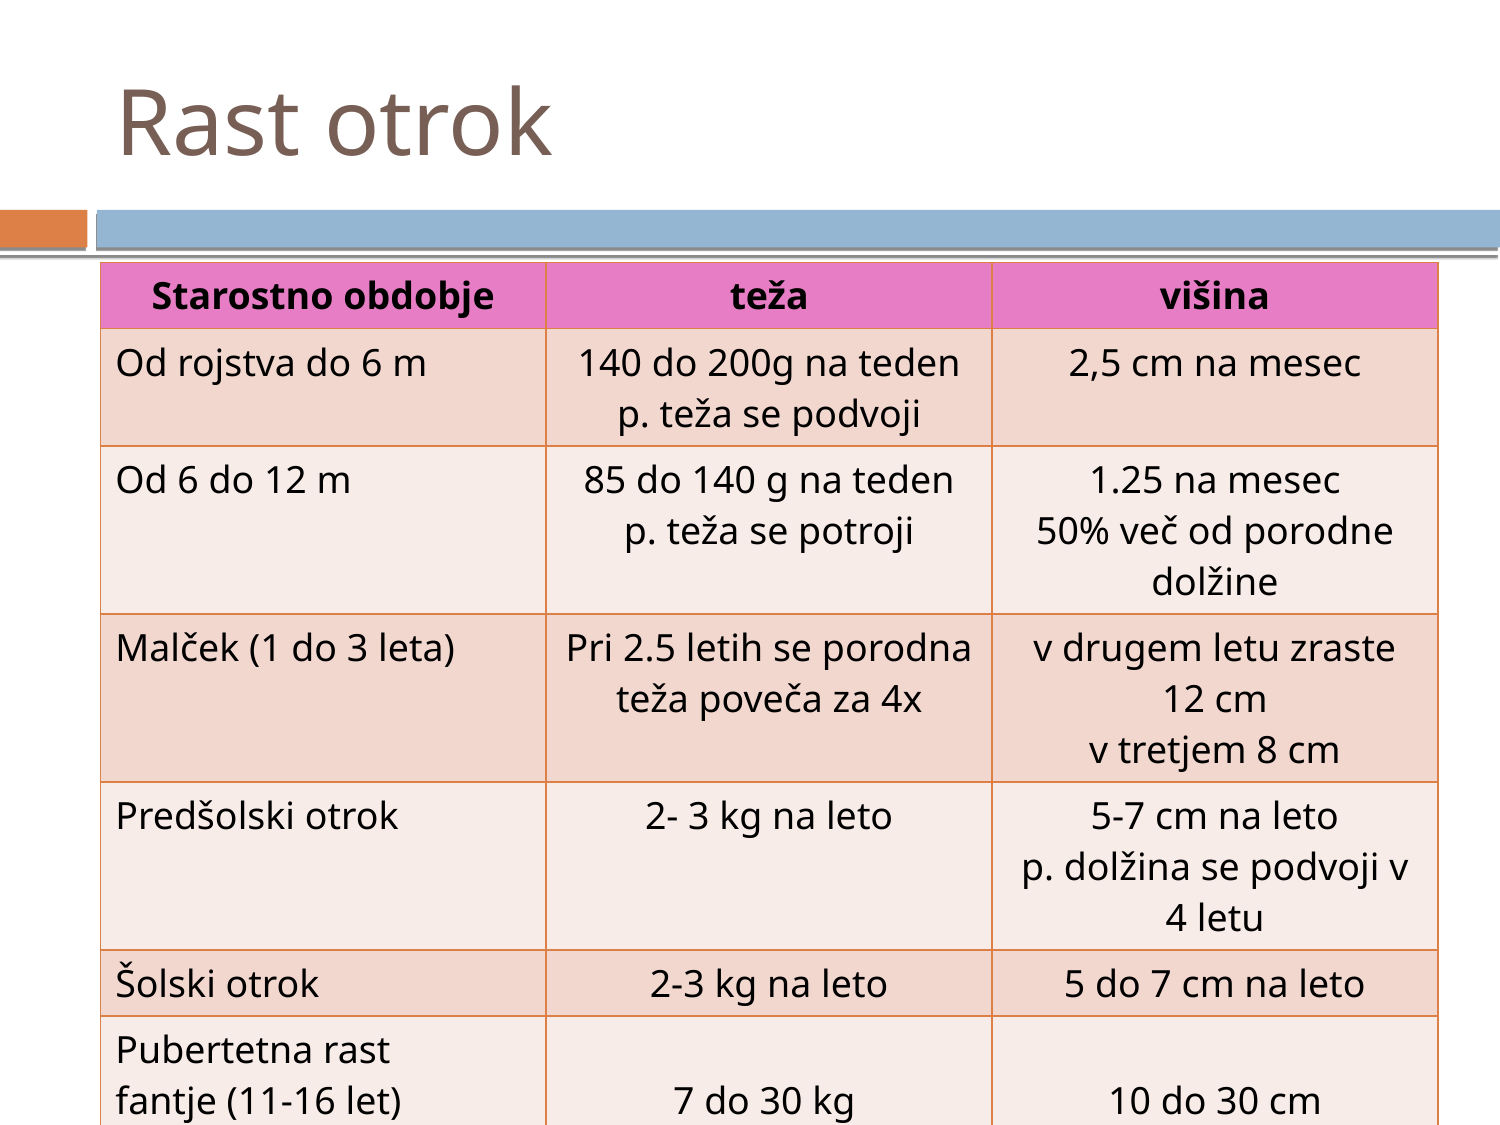

# Rast otrok
| Starostno obdobje | teža | višina |
| --- | --- | --- |
| Od rojstva do 6 m | 140 do 200g na teden p. teža se podvoji | 2,5 cm na mesec |
| Od 6 do 12 m | 85 do 140 g na teden p. teža se potroji | 1.25 na mesec 50% več od porodne dolžine |
| Malček (1 do 3 leta) | Pri 2.5 letih se porodna teža poveča za 4x | v drugem letu zraste 12 cm v tretjem 8 cm |
| Predšolski otrok | 2- 3 kg na leto | 5-7 cm na leto p. dolžina se podvoji v 4 letu |
| Šolski otrok | 2-3 kg na leto | 5 do 7 cm na leto |
| Pubertetna rast fantje (11-16 let) dekleta (10 do 14 let) | 7 do 30 kg 7 do 25 kg | 10 do 30 cm 5 do 25 cm |